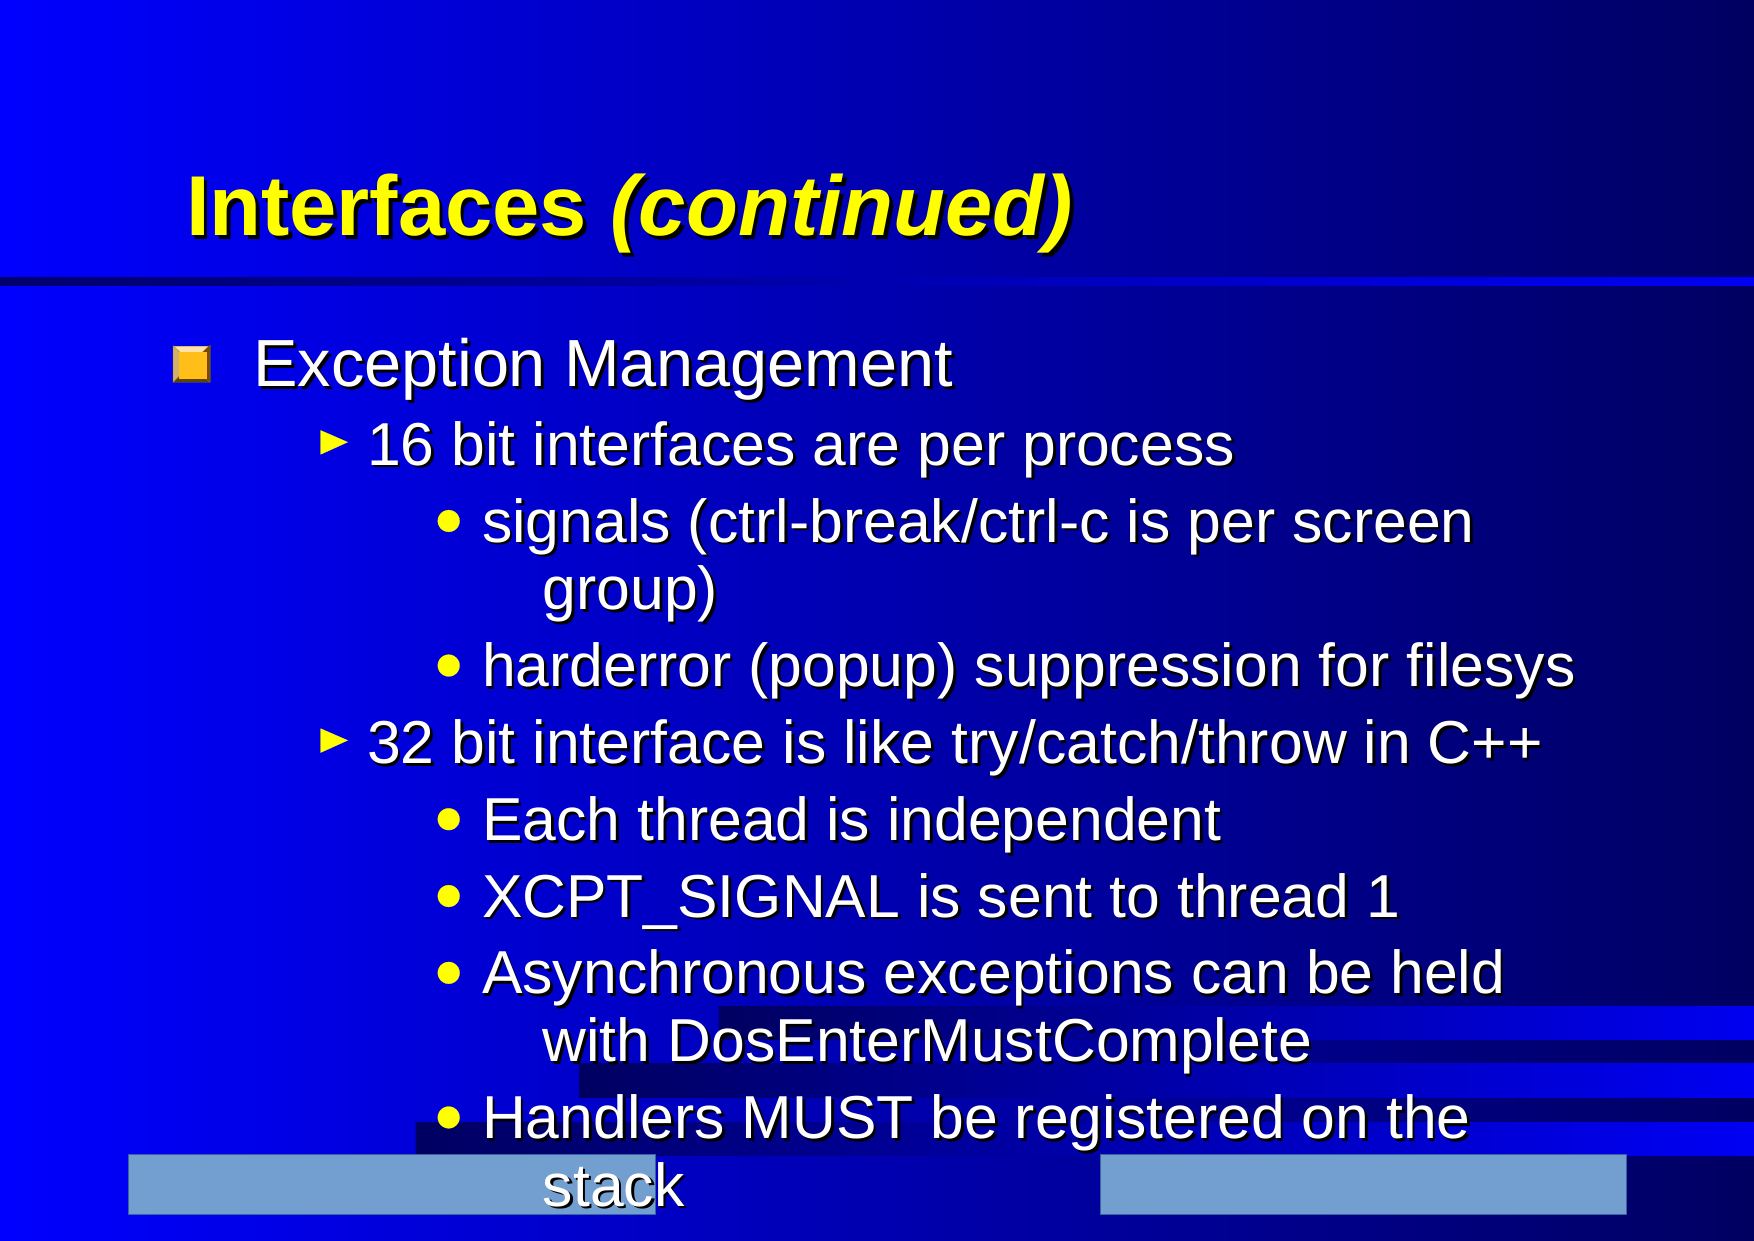

Interfaces (continued)
 Exception Management
16 bit interfaces are per process
signals (ctrl-break/ctrl-c is per screen group)
harderror (popup) suppression for filesys
32 bit interface is like try/catch/throw in C++
Each thread is independent
XCPT_SIGNAL is sent to thread 1
Asynchronous exceptions can be held with DosEnterMustComplete
Handlers MUST be registered on the stack